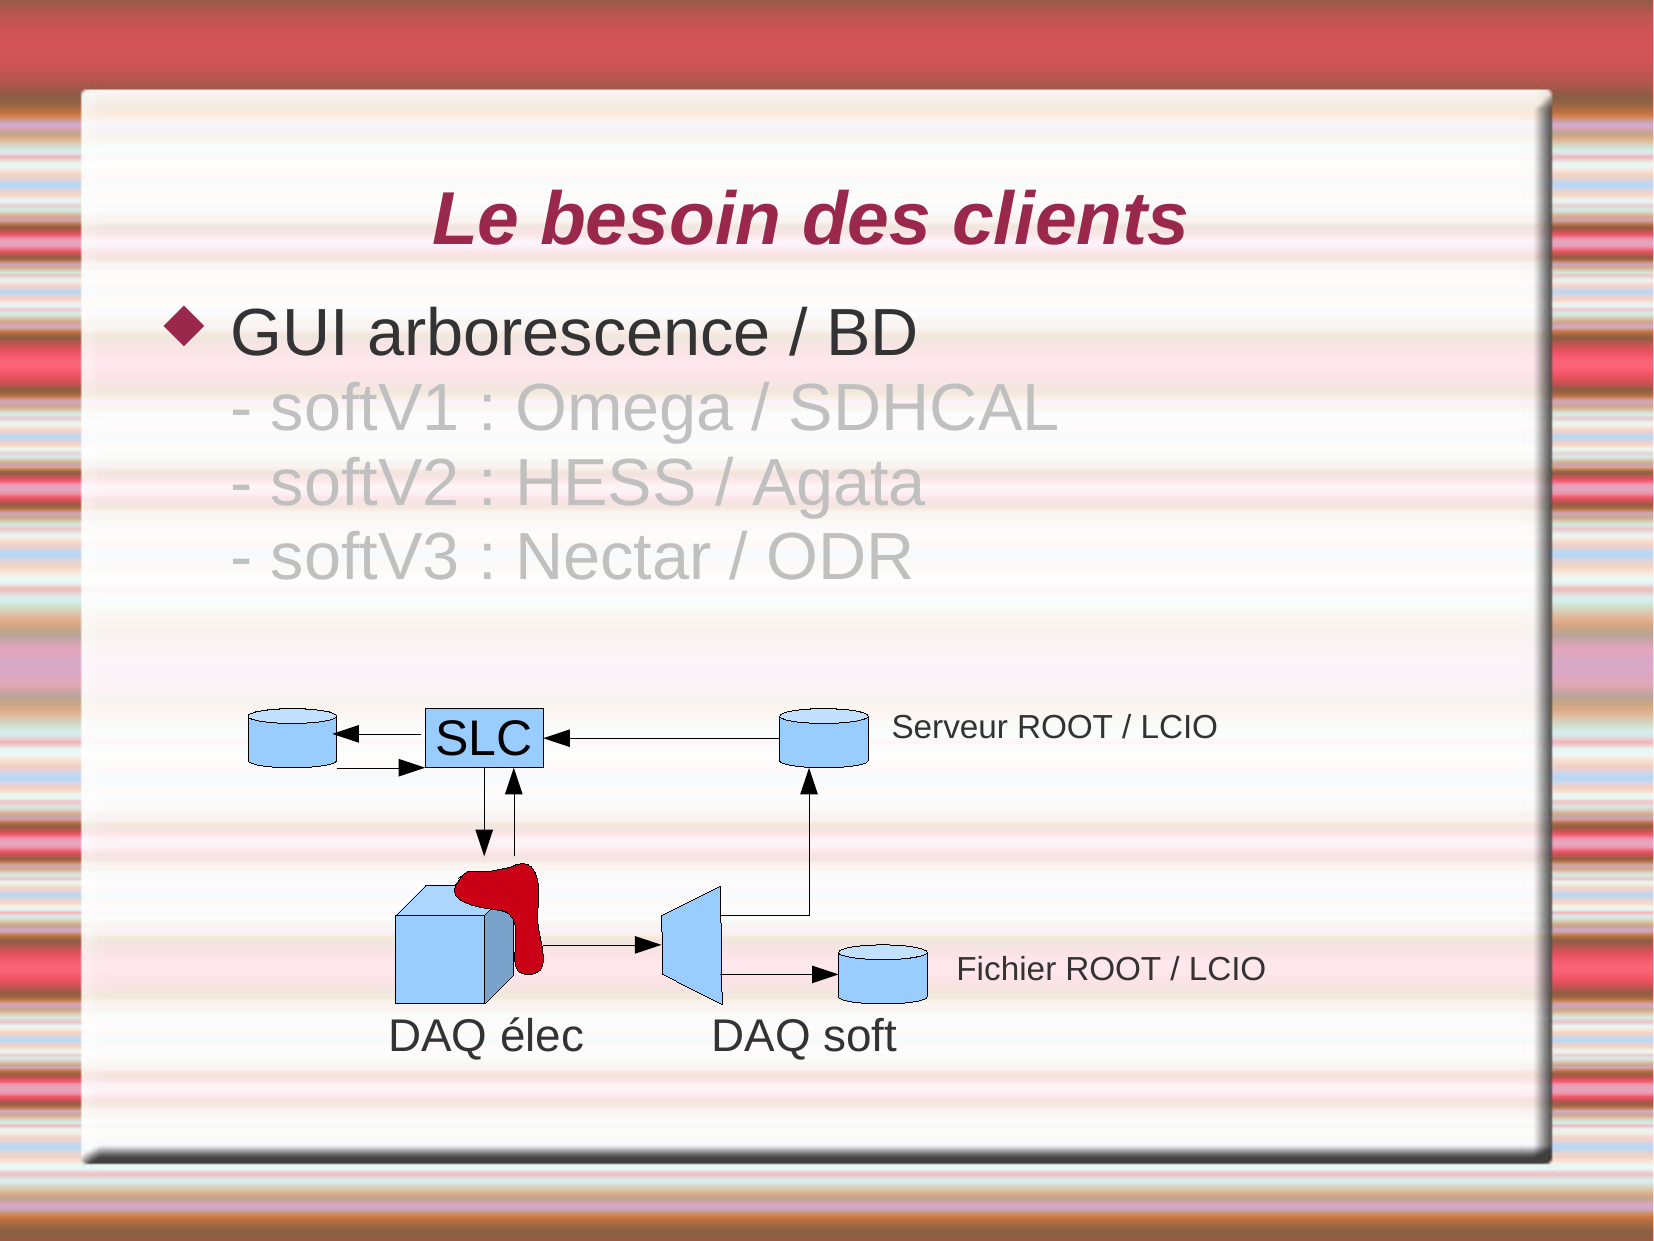

# Le besoin des clients
GUI arborescence / BD
- softV1 : Omega / SDHCAL
- softV2 : HESS / Agata
- softV3 : Nectar / ODR
SLC
Serveur ROOT / LCIO
 Fichier ROOT / LCIO
 DAQ élec DAQ soft